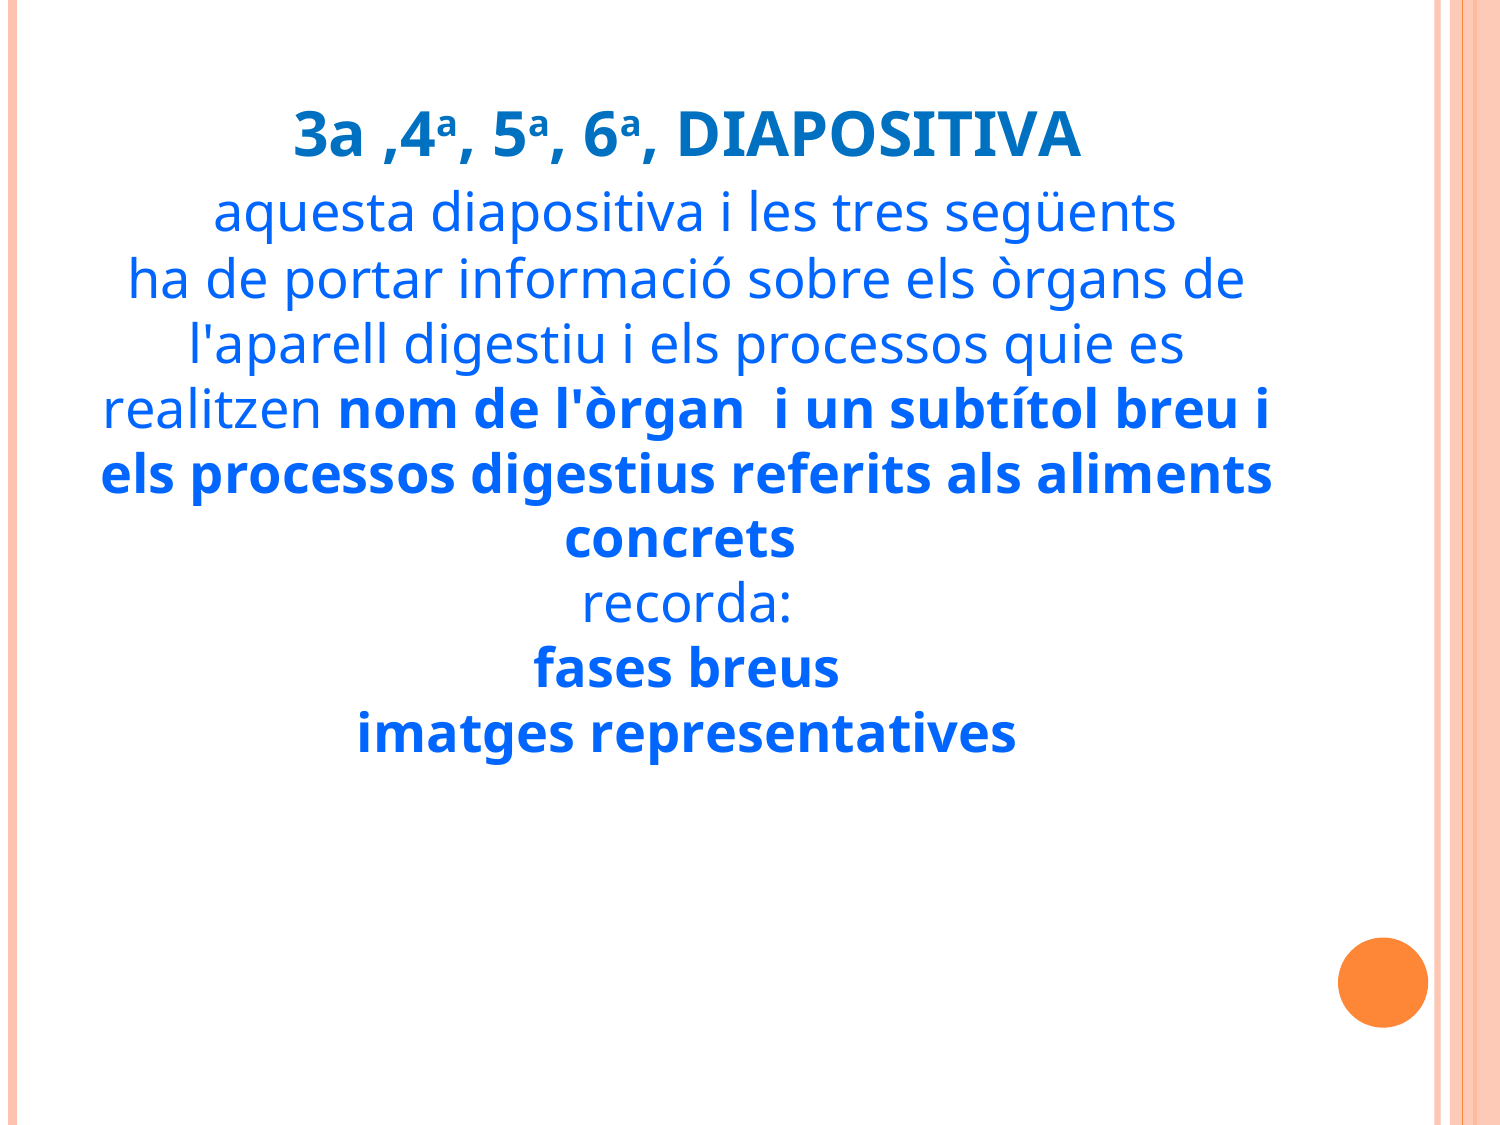

# 3a ,4a, 5a, 6a, DIAPOSITIVA aquesta diapositiva i les tres següents ha de portar informació sobre els òrgans de l'aparell digestiu i els processos quie es realitzen nom de l'òrgan i un subtítol breu i els processos digestius referits als aliments concrets recorda: fases breus imatges representatives